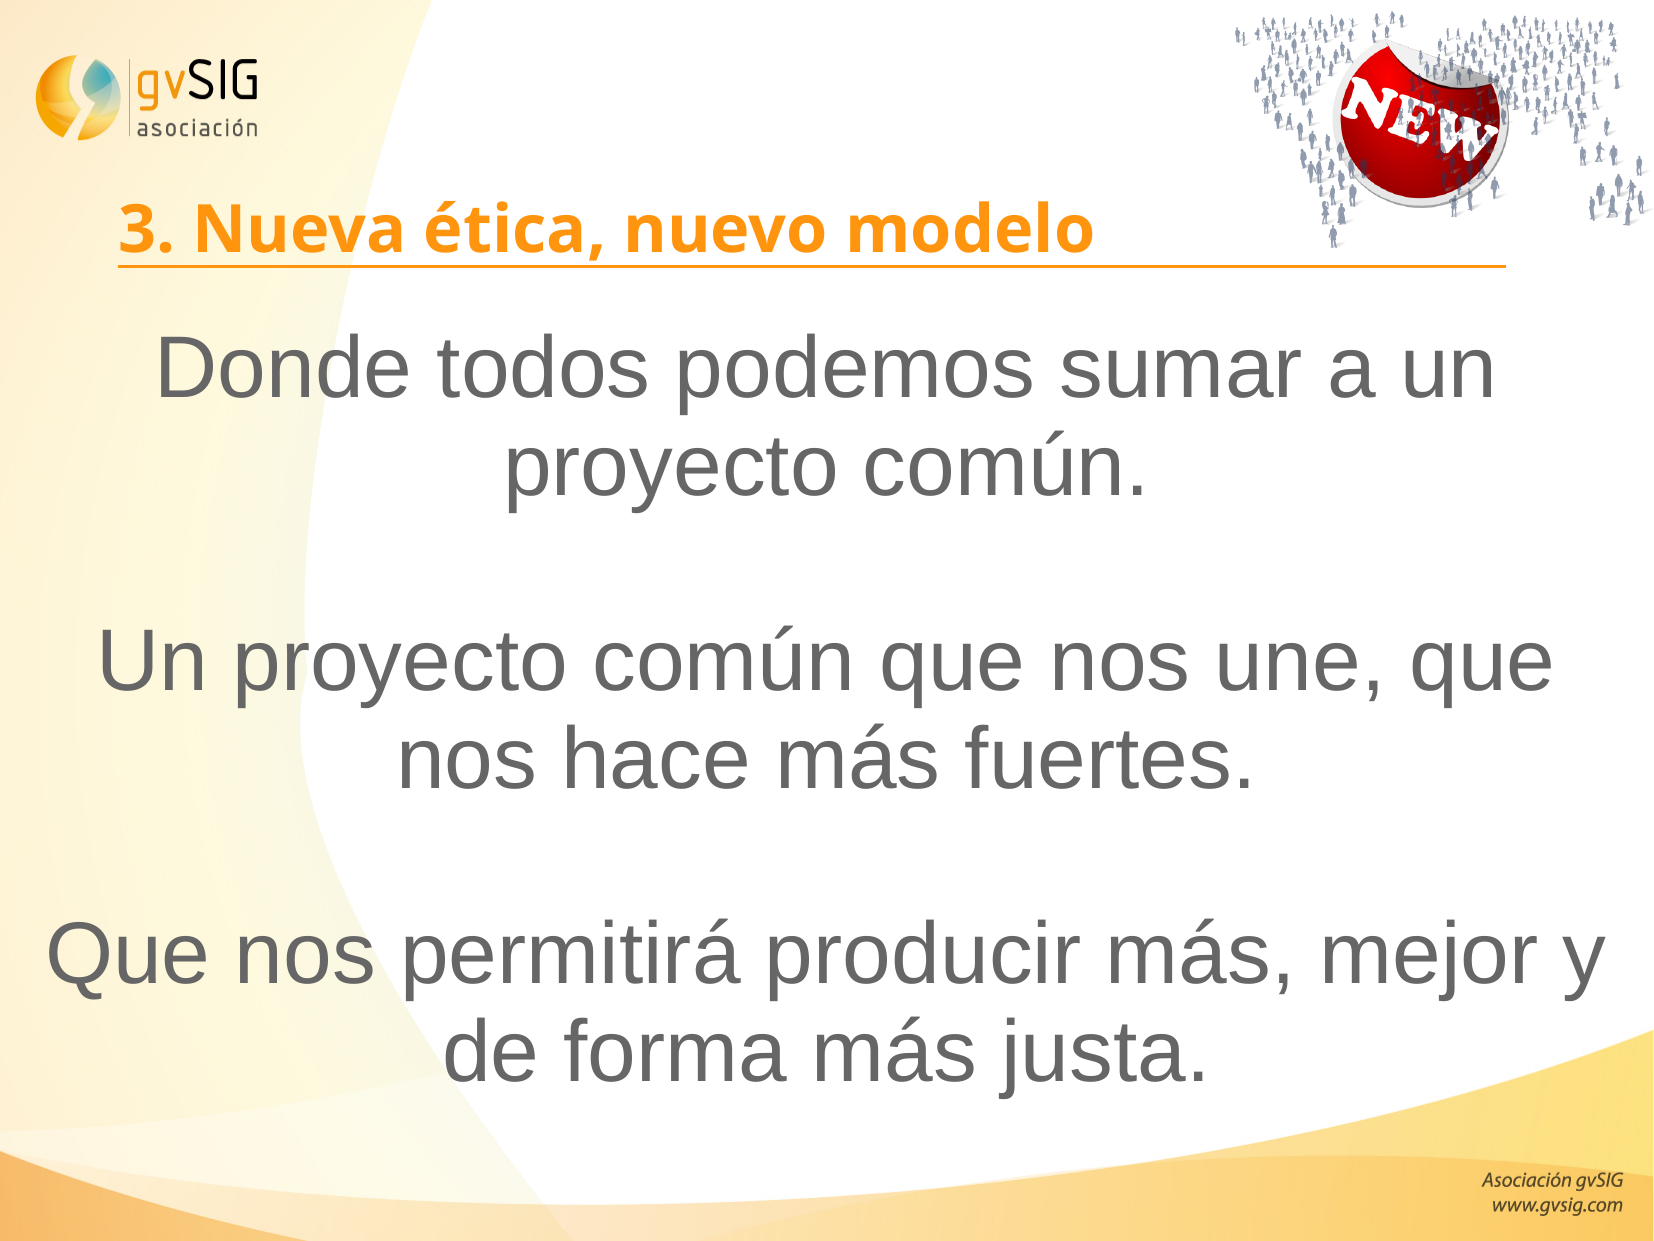

# 3. Nueva ética, nuevo modelo
Donde todos podemos sumar a un proyecto común.
Un proyecto común que nos une, que nos hace más fuertes.
Que nos permitirá producir más, mejor y de forma más justa.